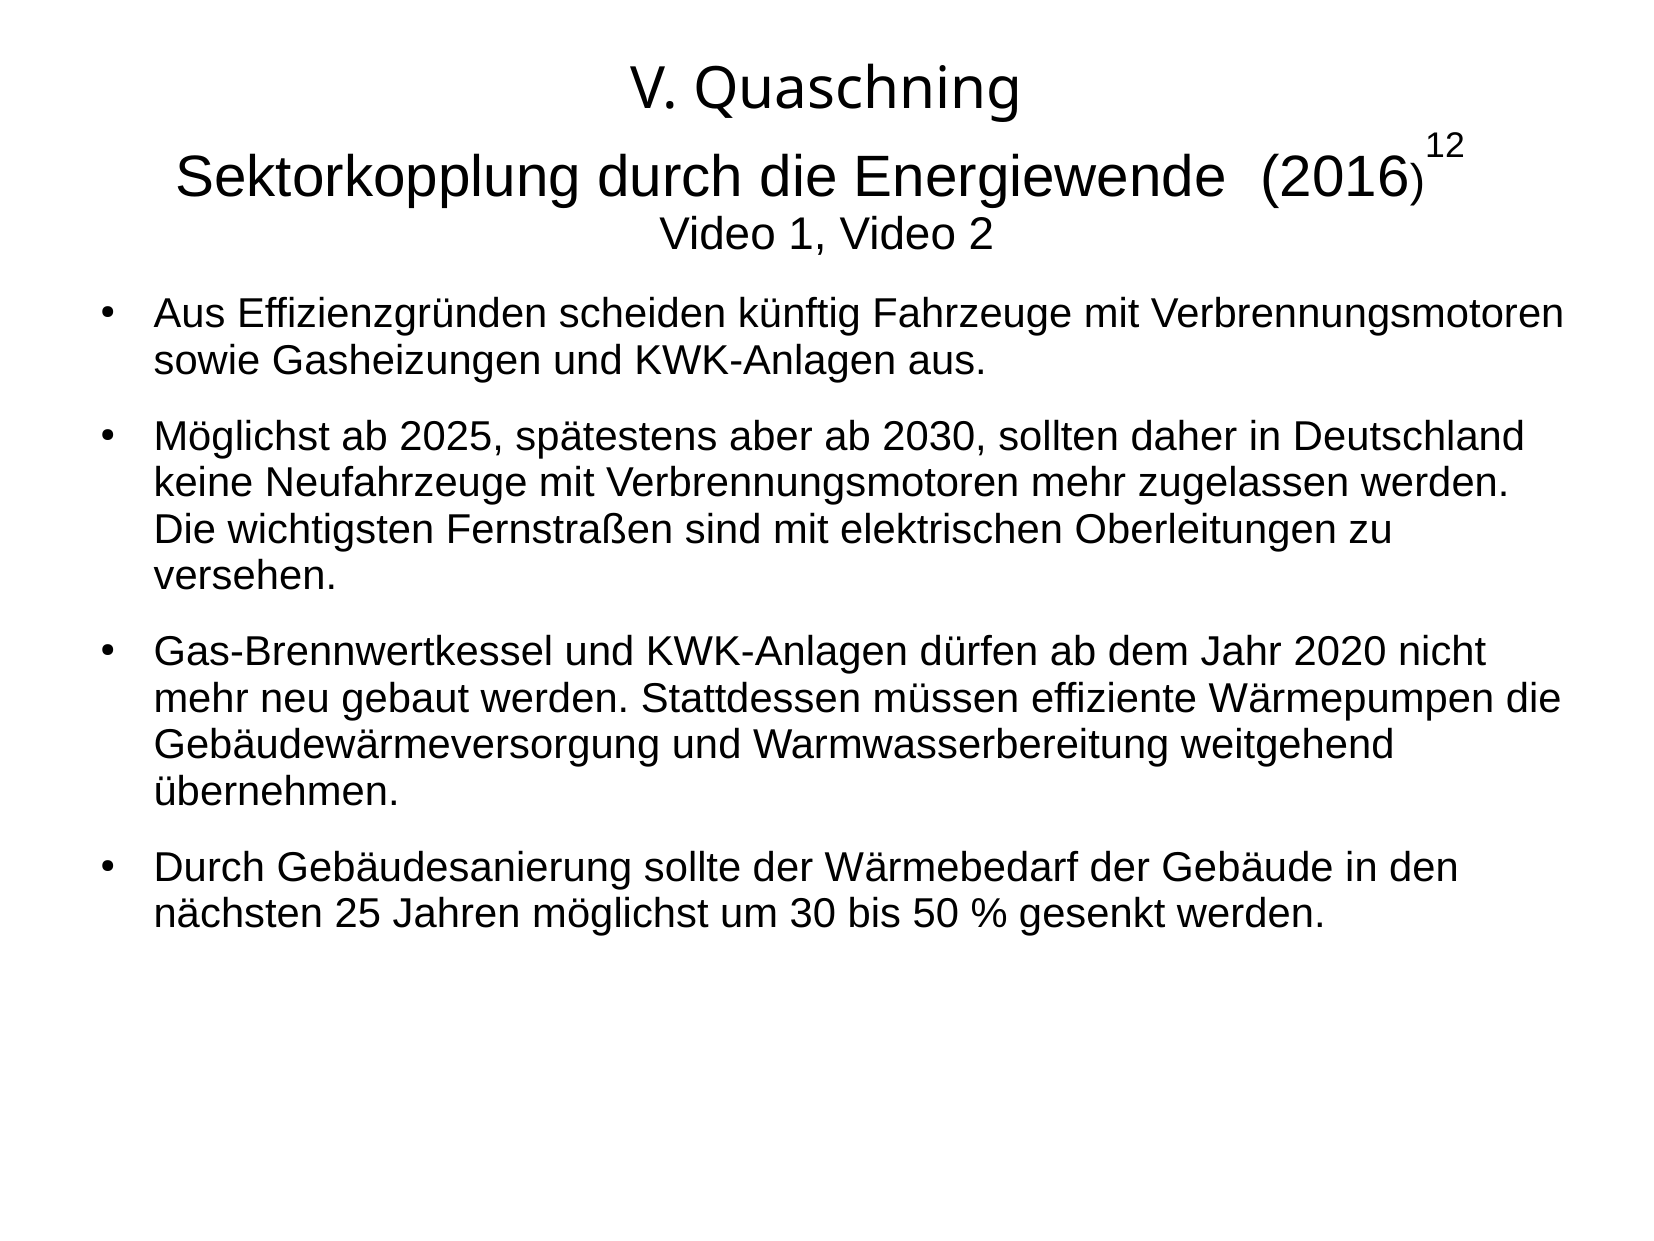

# V. Quaschning Sektorkopplung durch die Energiewende (2016)12 Video 1, Video 2
Aus Effizienzgründen scheiden künftig Fahrzeuge mit Verbrennungsmotoren sowie Gasheizungen und KWK-Anlagen aus.
Möglichst ab 2025, spätestens aber ab 2030, sollten daher in Deutschland keine Neufahrzeuge mit Verbrennungsmotoren mehr zugelassen werden. Die wichtigsten Fernstraßen sind mit elektrischen Oberleitungen zu versehen.
Gas-Brennwertkessel und KWK-Anlagen dürfen ab dem Jahr 2020 nicht mehr neu gebaut werden. Stattdessen müssen effiziente Wärmepumpen die Gebäudewärmeversorgung und Warmwasserbereitung weitgehend übernehmen.
Durch Gebäudesanierung sollte der Wärmebedarf der Gebäude in den nächsten 25 Jahren möglichst um 30 bis 50 % gesenkt werden.